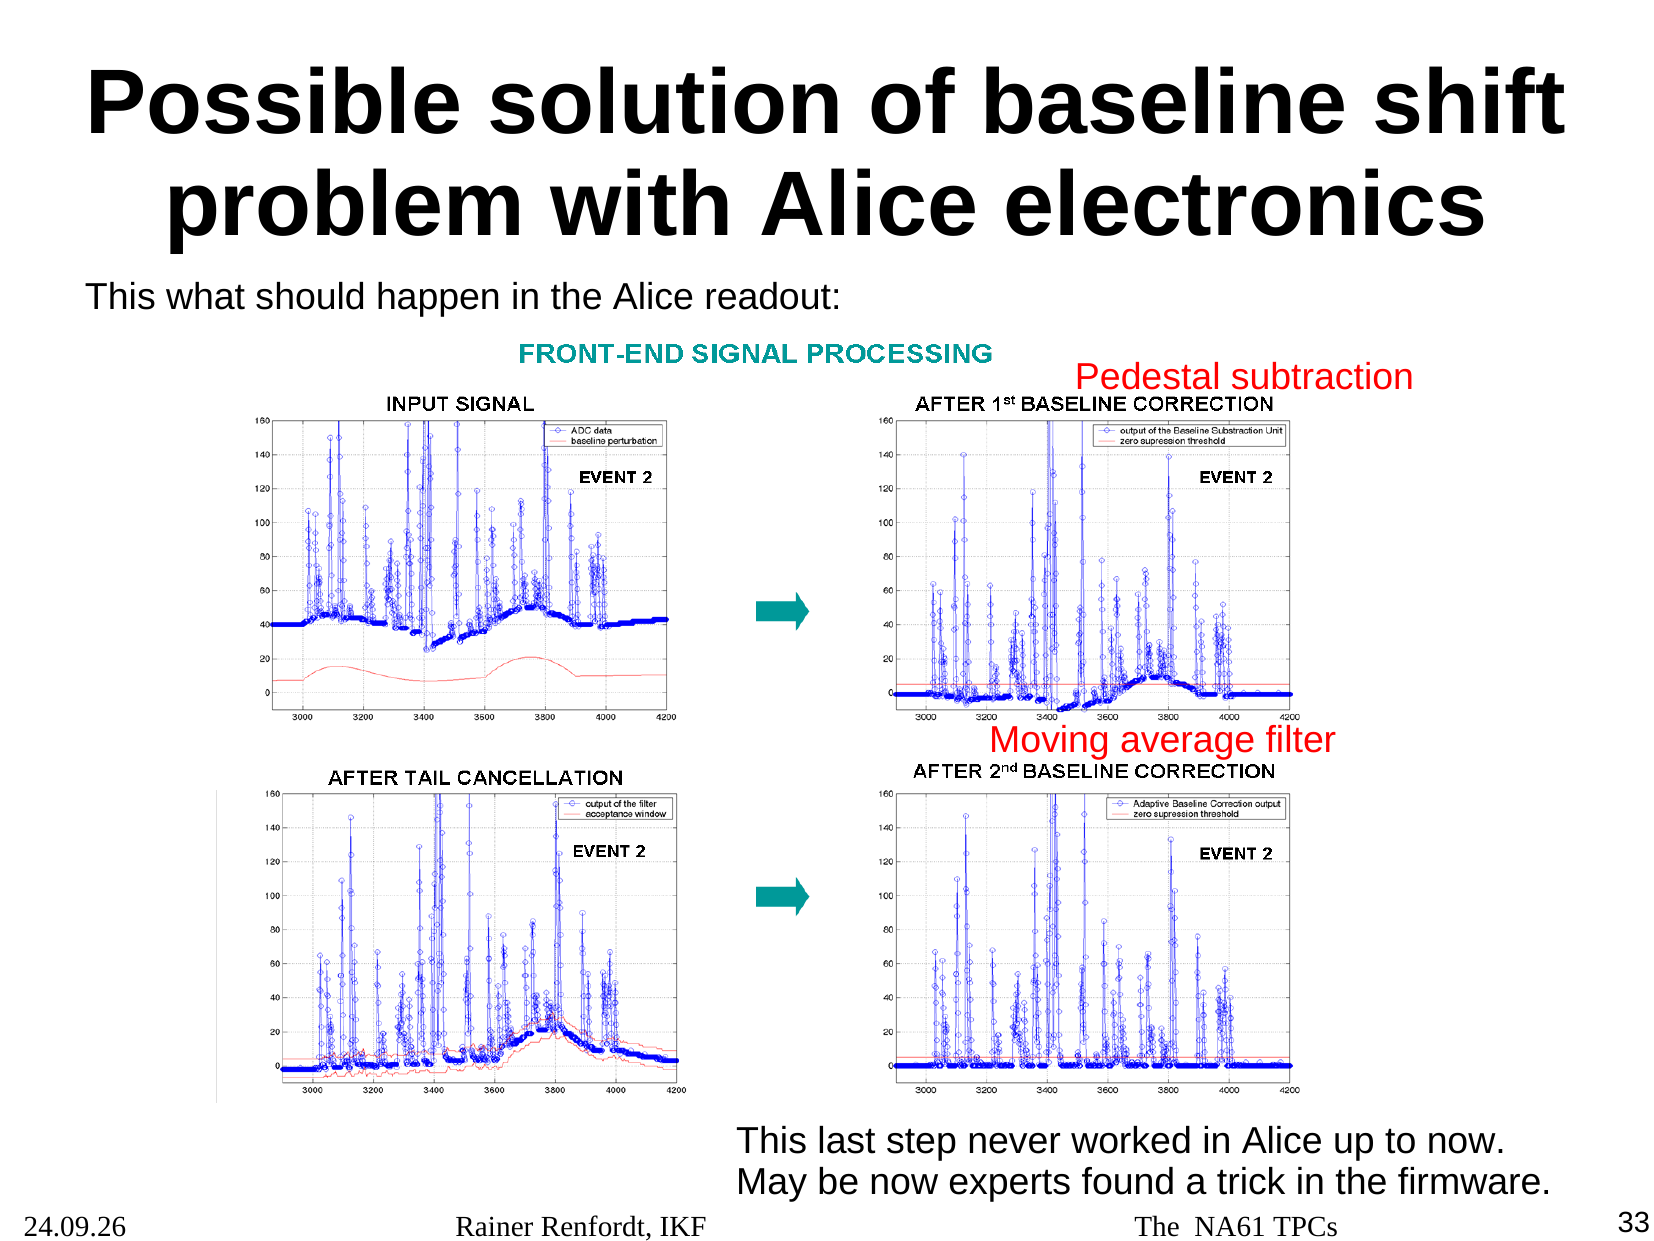

# Possible solution of baseline shift problem with Alice electronics
This what should happen in the Alice readout:
Pedestal subtraction
Moving average filter
This last step never worked in Alice up to now.
May be now experts found a trick in the firmware.